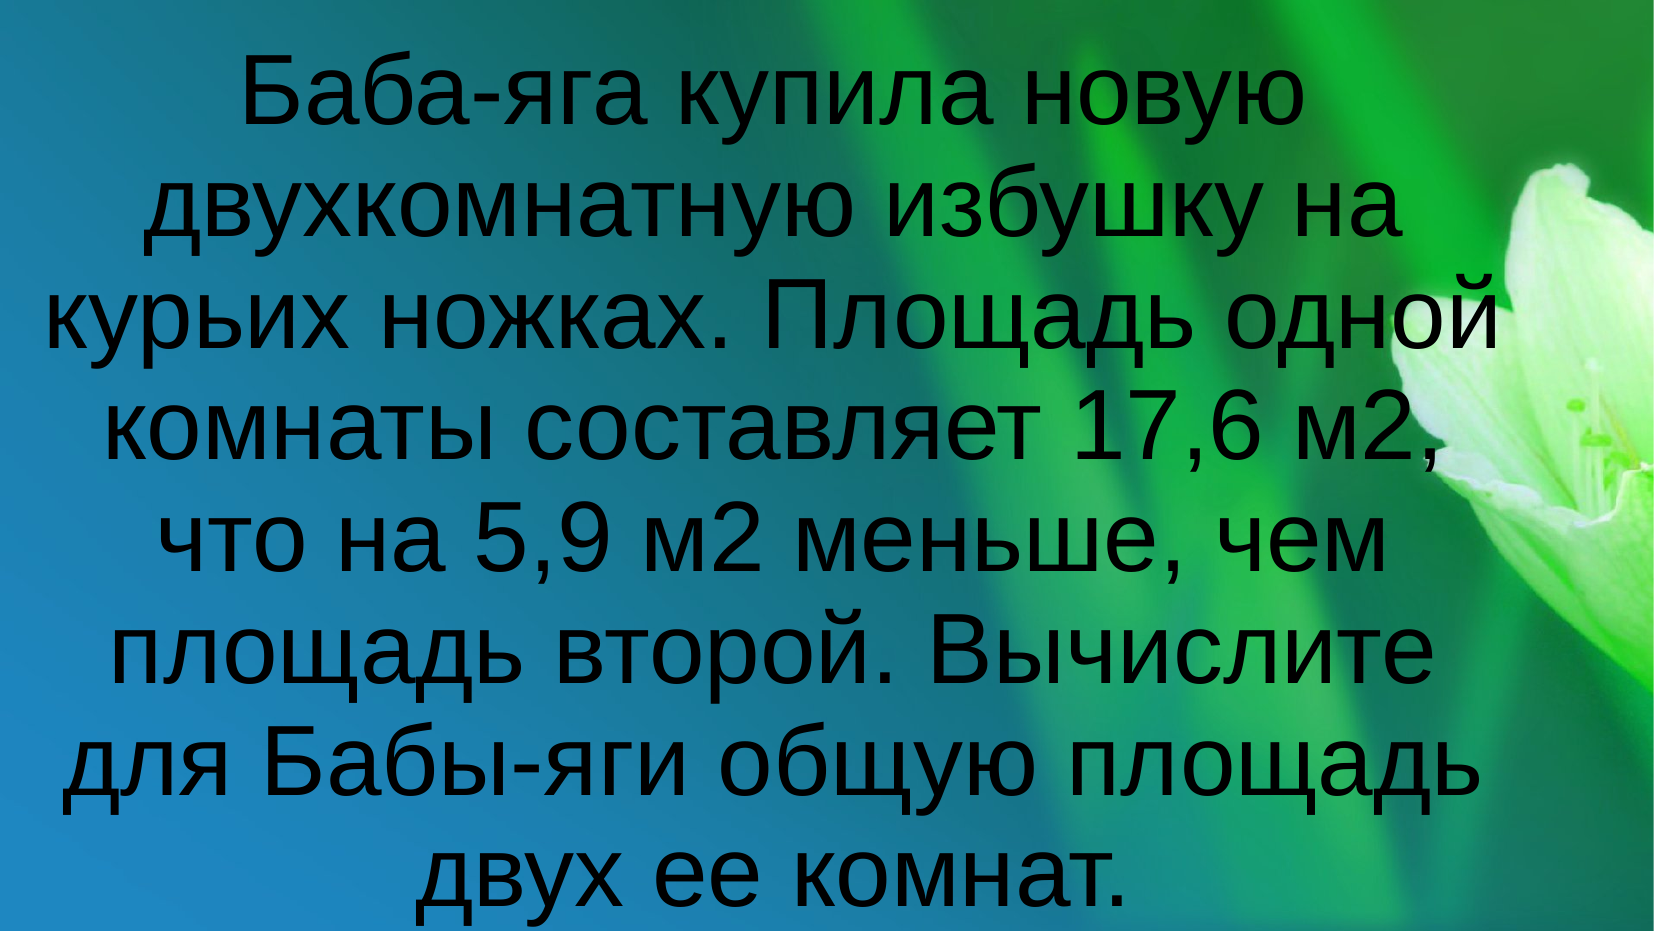

# Баба-яга купила новую двухкомнатную избушку на курьих ножках. Площадь одной комнаты составляет 17,6 м2, что на 5,9 м2 меньше, чем площадь второй. Вычислите для Бабы-яги общую площадь двух ее комнат.